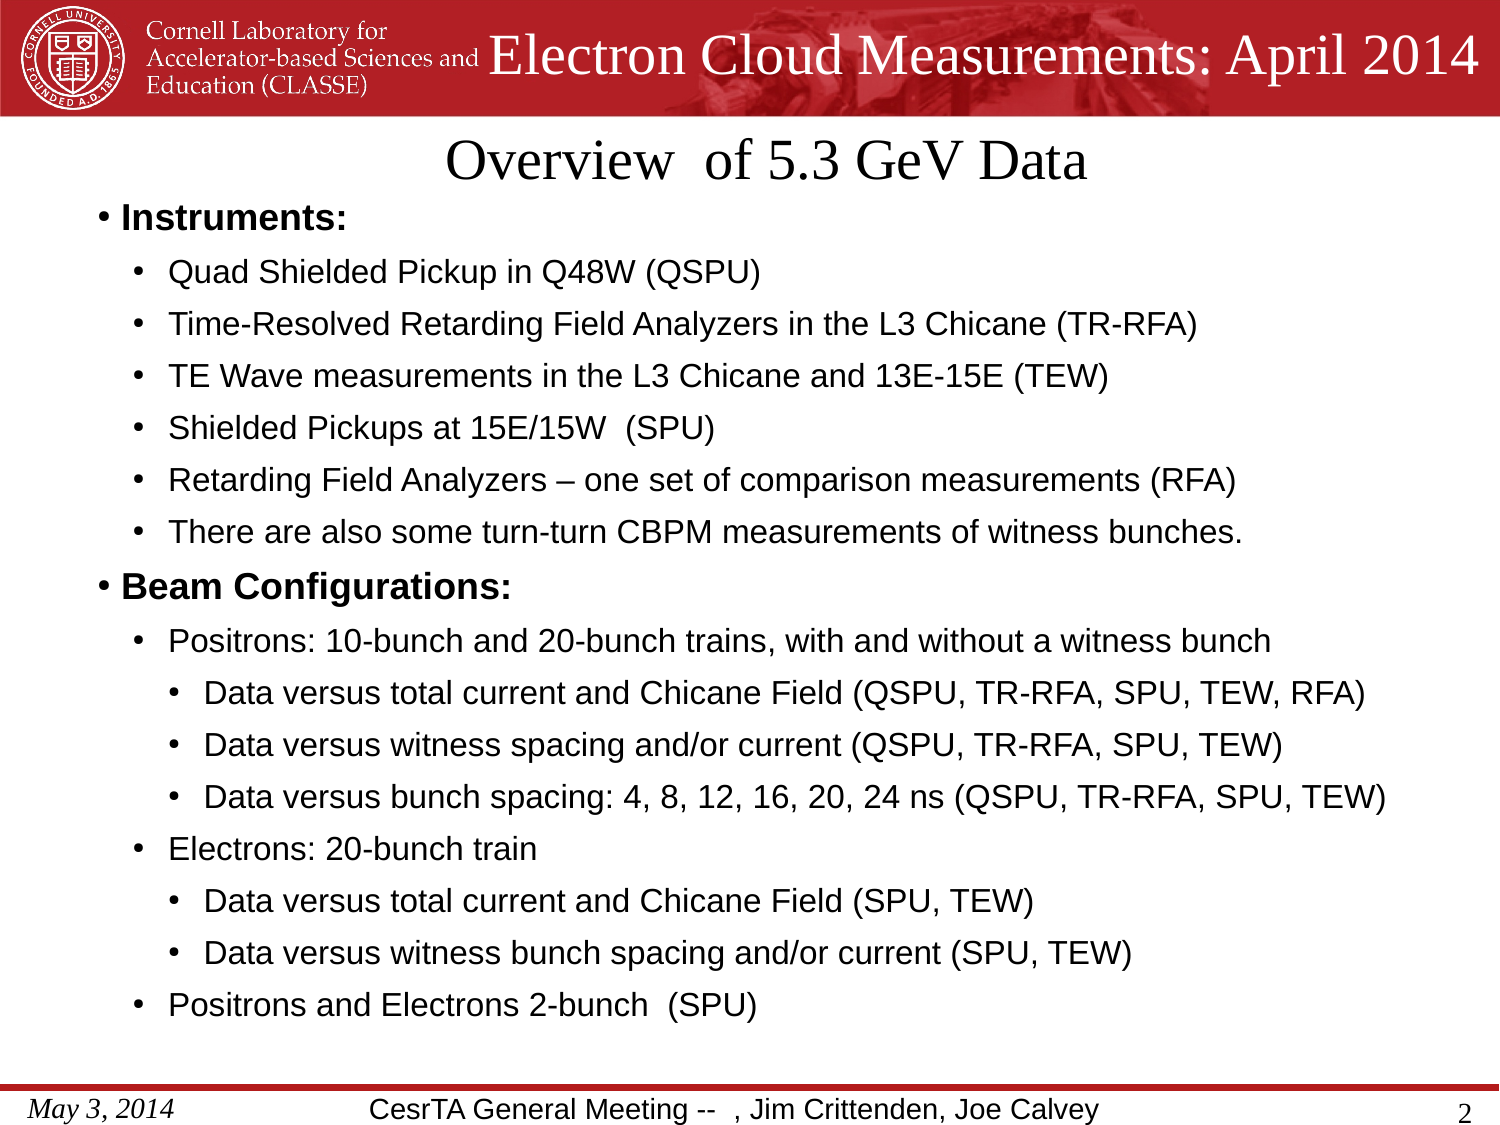

Electron Cloud Measurements: April 2014
#
Overview of 5.3 GeV Data
 Instruments:
Quad Shielded Pickup in Q48W (QSPU)
Time-Resolved Retarding Field Analyzers in the L3 Chicane (TR-RFA)
TE Wave measurements in the L3 Chicane and 13E-15E (TEW)
Shielded Pickups at 15E/15W (SPU)
Retarding Field Analyzers – one set of comparison measurements (RFA)
There are also some turn-turn CBPM measurements of witness bunches.
 Beam Configurations:
Positrons: 10-bunch and 20-bunch trains, with and without a witness bunch
Data versus total current and Chicane Field (QSPU, TR-RFA, SPU, TEW, RFA)
Data versus witness spacing and/or current (QSPU, TR-RFA, SPU, TEW)
Data versus bunch spacing: 4, 8, 12, 16, 20, 24 ns (QSPU, TR-RFA, SPU, TEW)
Electrons: 20-bunch train
Data versus total current and Chicane Field (SPU, TEW)
Data versus witness bunch spacing and/or current (SPU, TEW)
Positrons and Electrons 2-bunch (SPU)
May 3, 2014